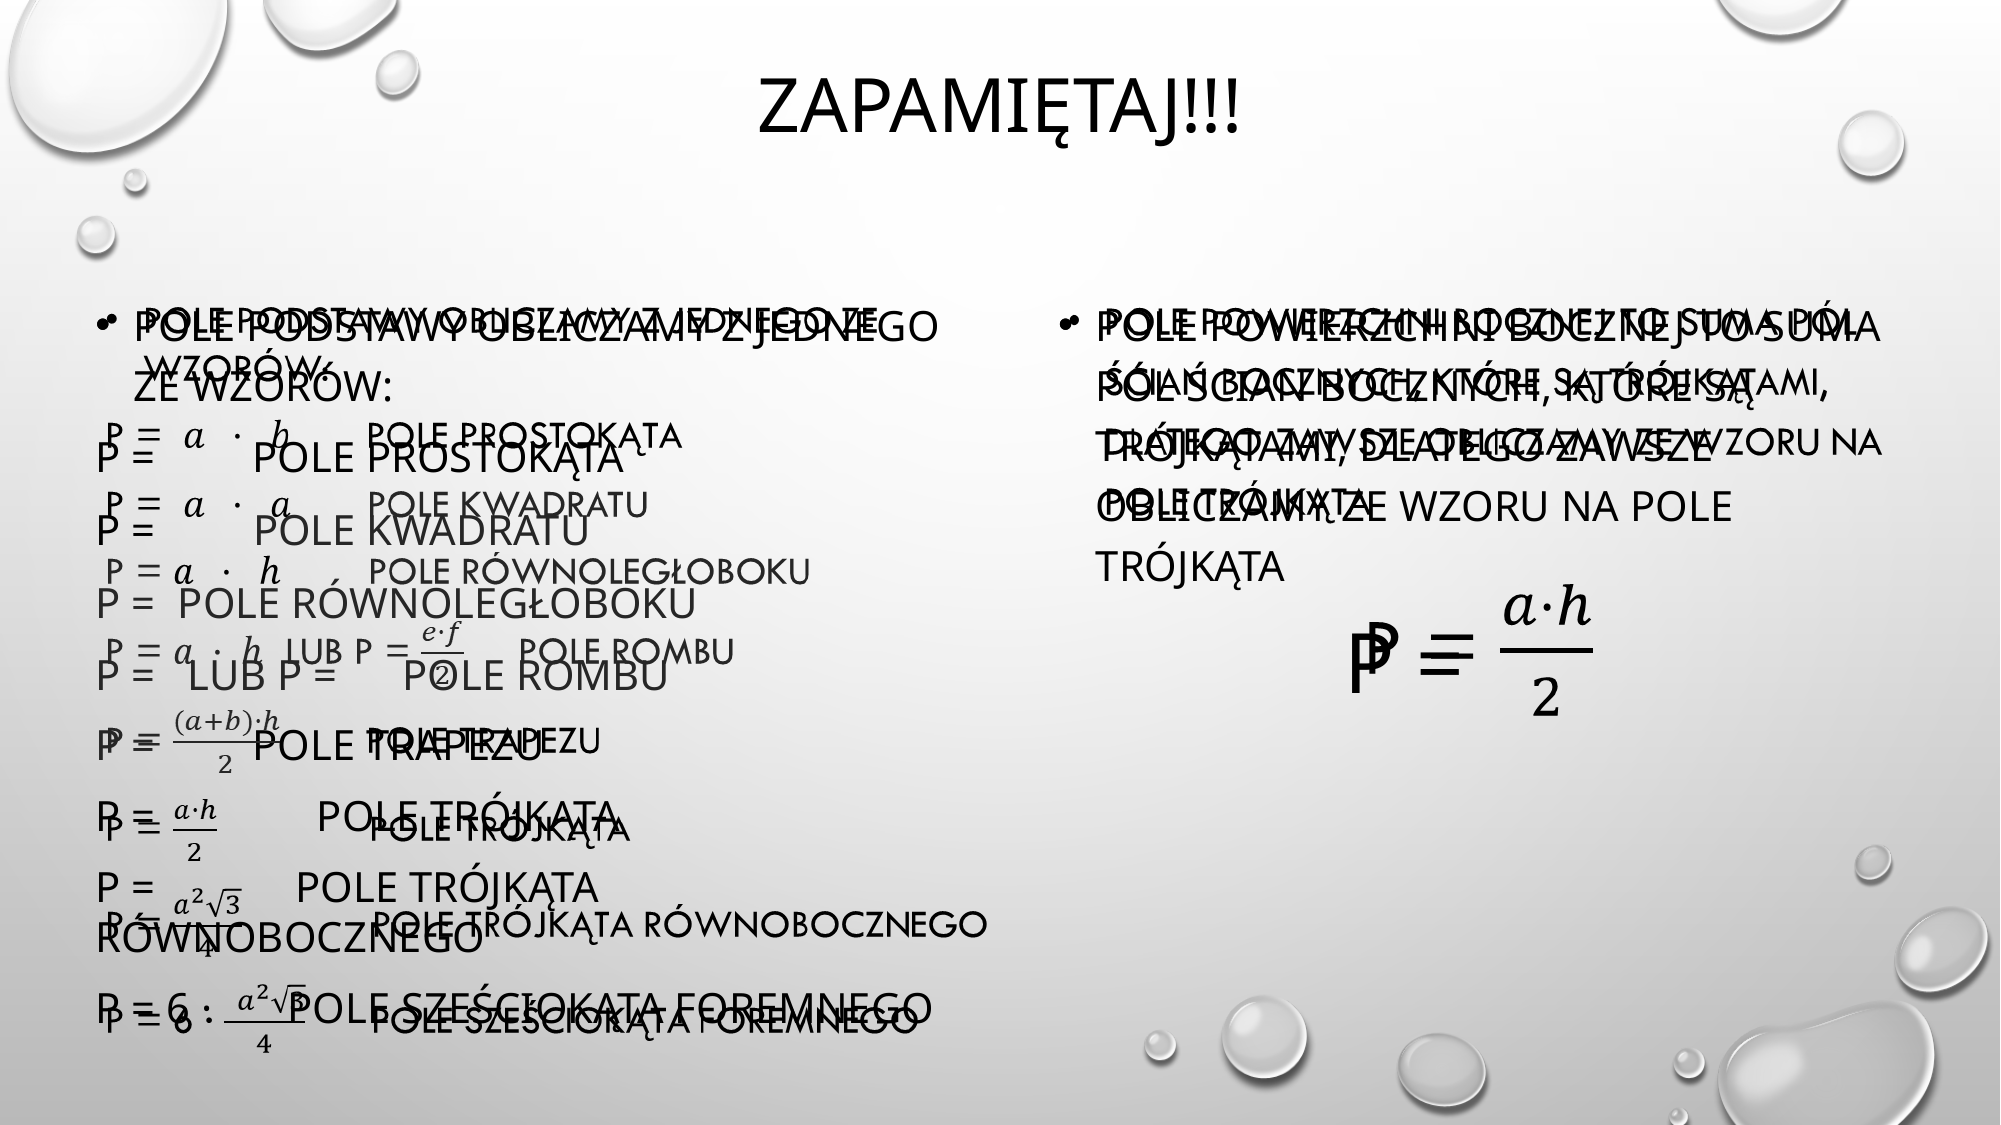

# Zapamiętaj!!!
Pole podstawy obliczamy z jednego ze wzorów:
P = pole prostokąta
P = pole kwadratu
P = pole równoległoboku
P = lub P = pole rombu
P = pole trapezu
P = pole trójkąta
P = pole trójkąta równobocznego
P = 6 · pole sześciokąta foremnego
Pole powierzchni bocznej to suma pól ścian bocznych, które są TRÓJKĄTAMI, dlatego zawsze obliczamy ze wzoru na pole TRÓJKĄTA
 P =